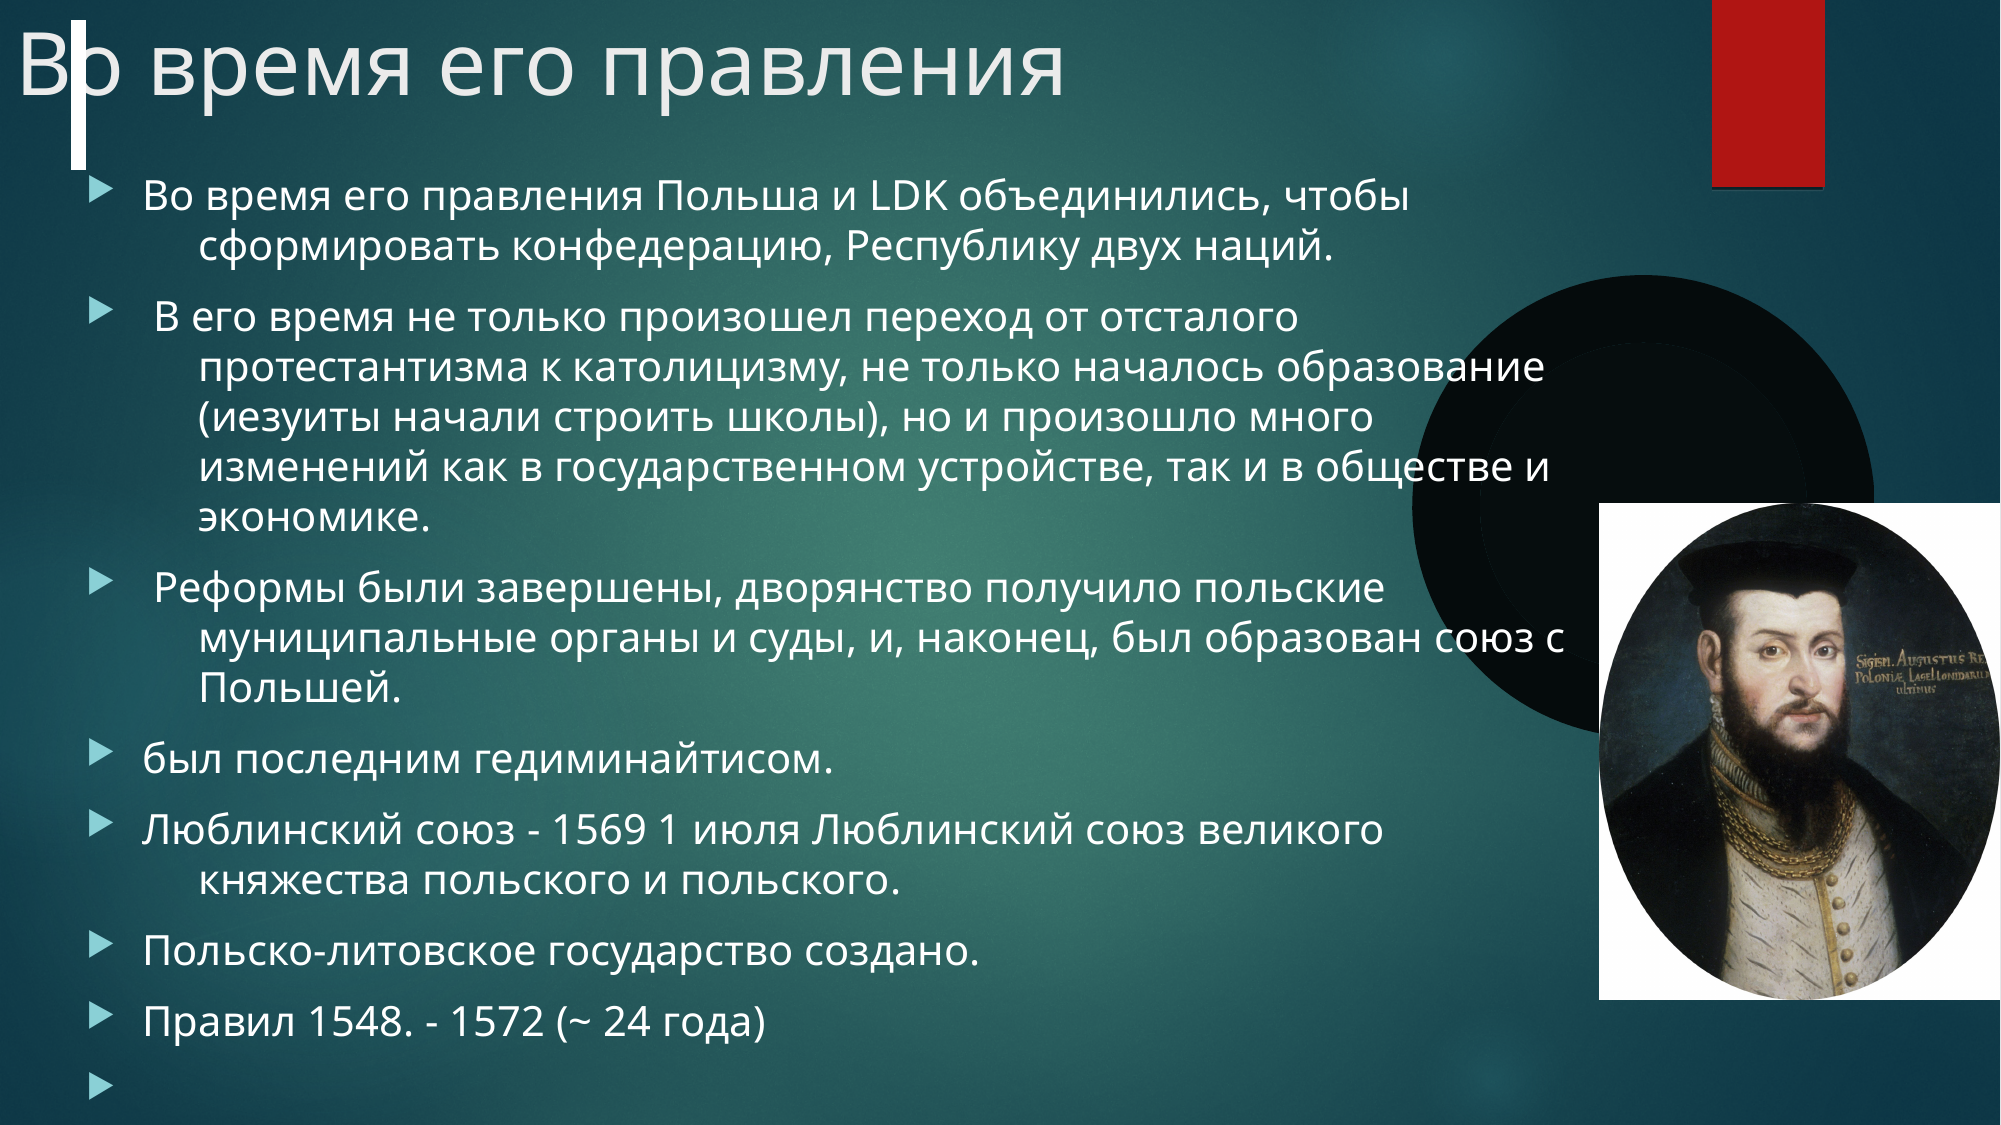

Во время его правления
# Во время его правления Польша и LDK объединились, чтобы сформировать конфедерацию, Республику двух наций.
 В его время не только произошел переход от отсталого протестантизма к католицизму, не только началось образование (иезуиты начали строить школы), но и произошло много изменений как в государственном устройстве, так и в обществе и экономике.
 Реформы были завершены, дворянство получило польские муниципальные органы и суды, и, наконец, был образован союз с Польшей.
был последним гедиминайтисом.
Люблинский союз - 1569 1 июля Люблинский союз великого княжества польского и польского.
Польско-литовское государство создано.
Правил 1548. - 1572 (~ 24 года)